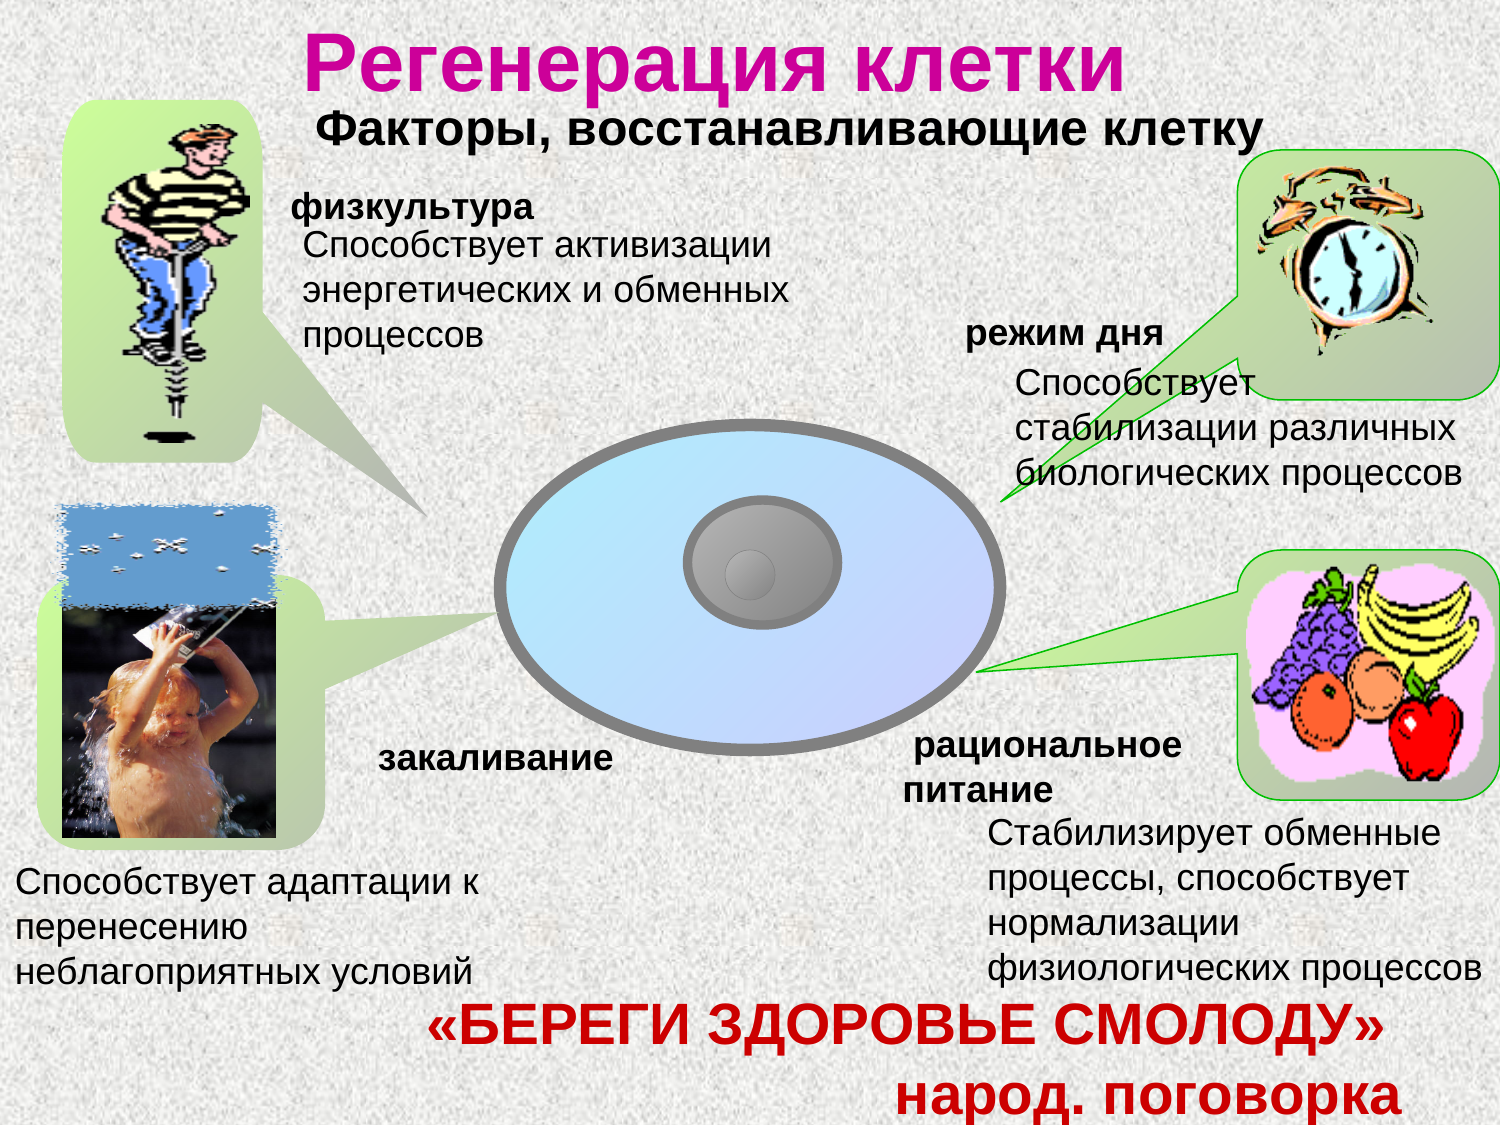

Регенерация клетки
Факторы, восстанавливающие клетку
физкультура
Способствует активизации энергетических и обменных процессов
режим дня
Способствует стабилизации различных биологических процессов
 рациональное
питание
закаливание
Стабилизирует обменные процессы, способствует нормализации физиологических процессов
Способствует адаптации к перенесению неблагоприятных условий
«БЕРЕГИ ЗДОРОВЬЕ СМОЛОДУ»
народ. поговорка